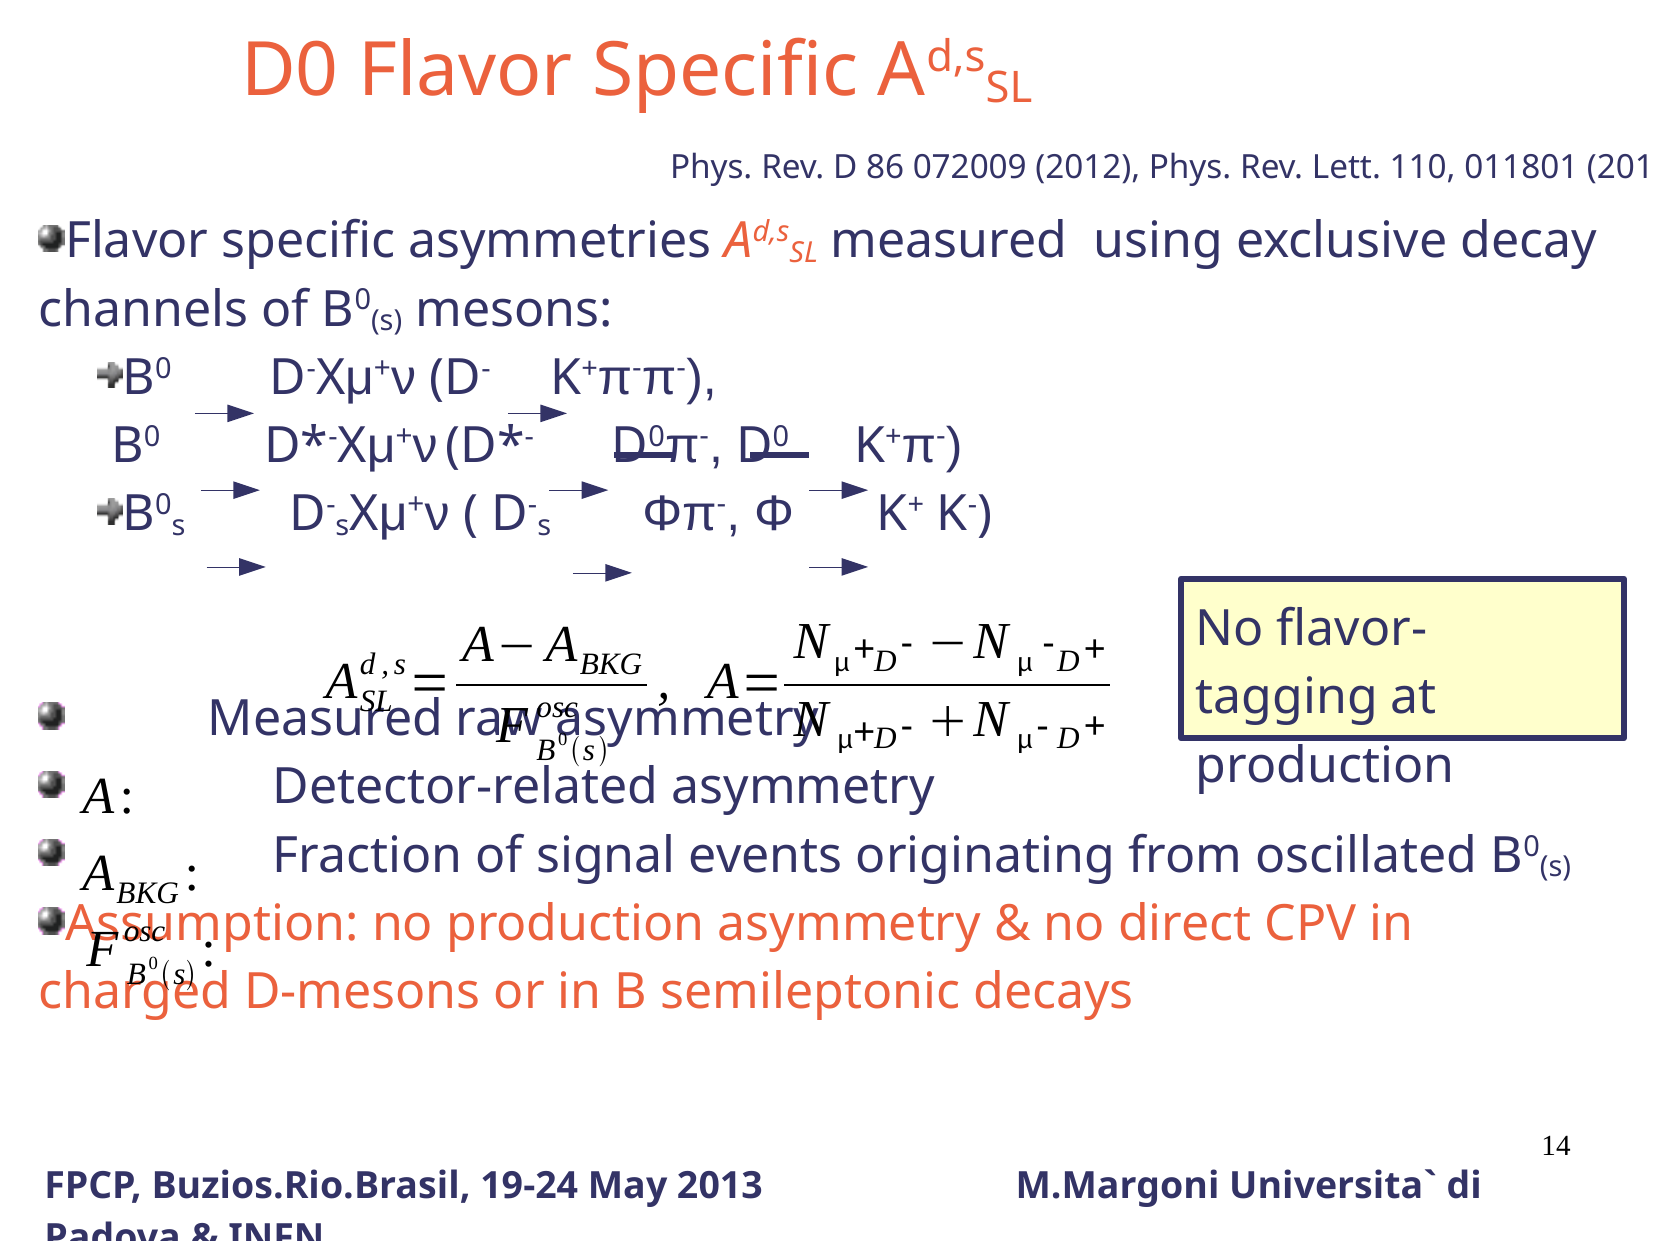

D0 Flavor Specific Ad,sSL
Phys. Rev. D 86 072009 (2012), Phys. Rev. Lett. 110, 011801 (2013)
Flavor specific asymmetries Ad,sSL measured using exclusive decay channels of B0(s) mesons:
B0 D-Xμ+ν (D- K+π-π-), B0 D*-Xμ+ν (D*- D0π-, D0 K+π-)
B0s D-sXμ+ν ( D-s Φπ-, Φ K+ K-)
 Measured raw asymmetry
 Detector-related asymmetry
 Fraction of signal events originating from oscillated B0(s)
Assumption: no production asymmetry & no direct CPV in charged D-mesons or in B semileptonic decays
No flavor-tagging at production
-
-
+
+
-
-
+
+
14
FPCP, Buzios.Rio.Brasil, 19-24 May 2013 M.Margoni Universita` di Padova & INFN